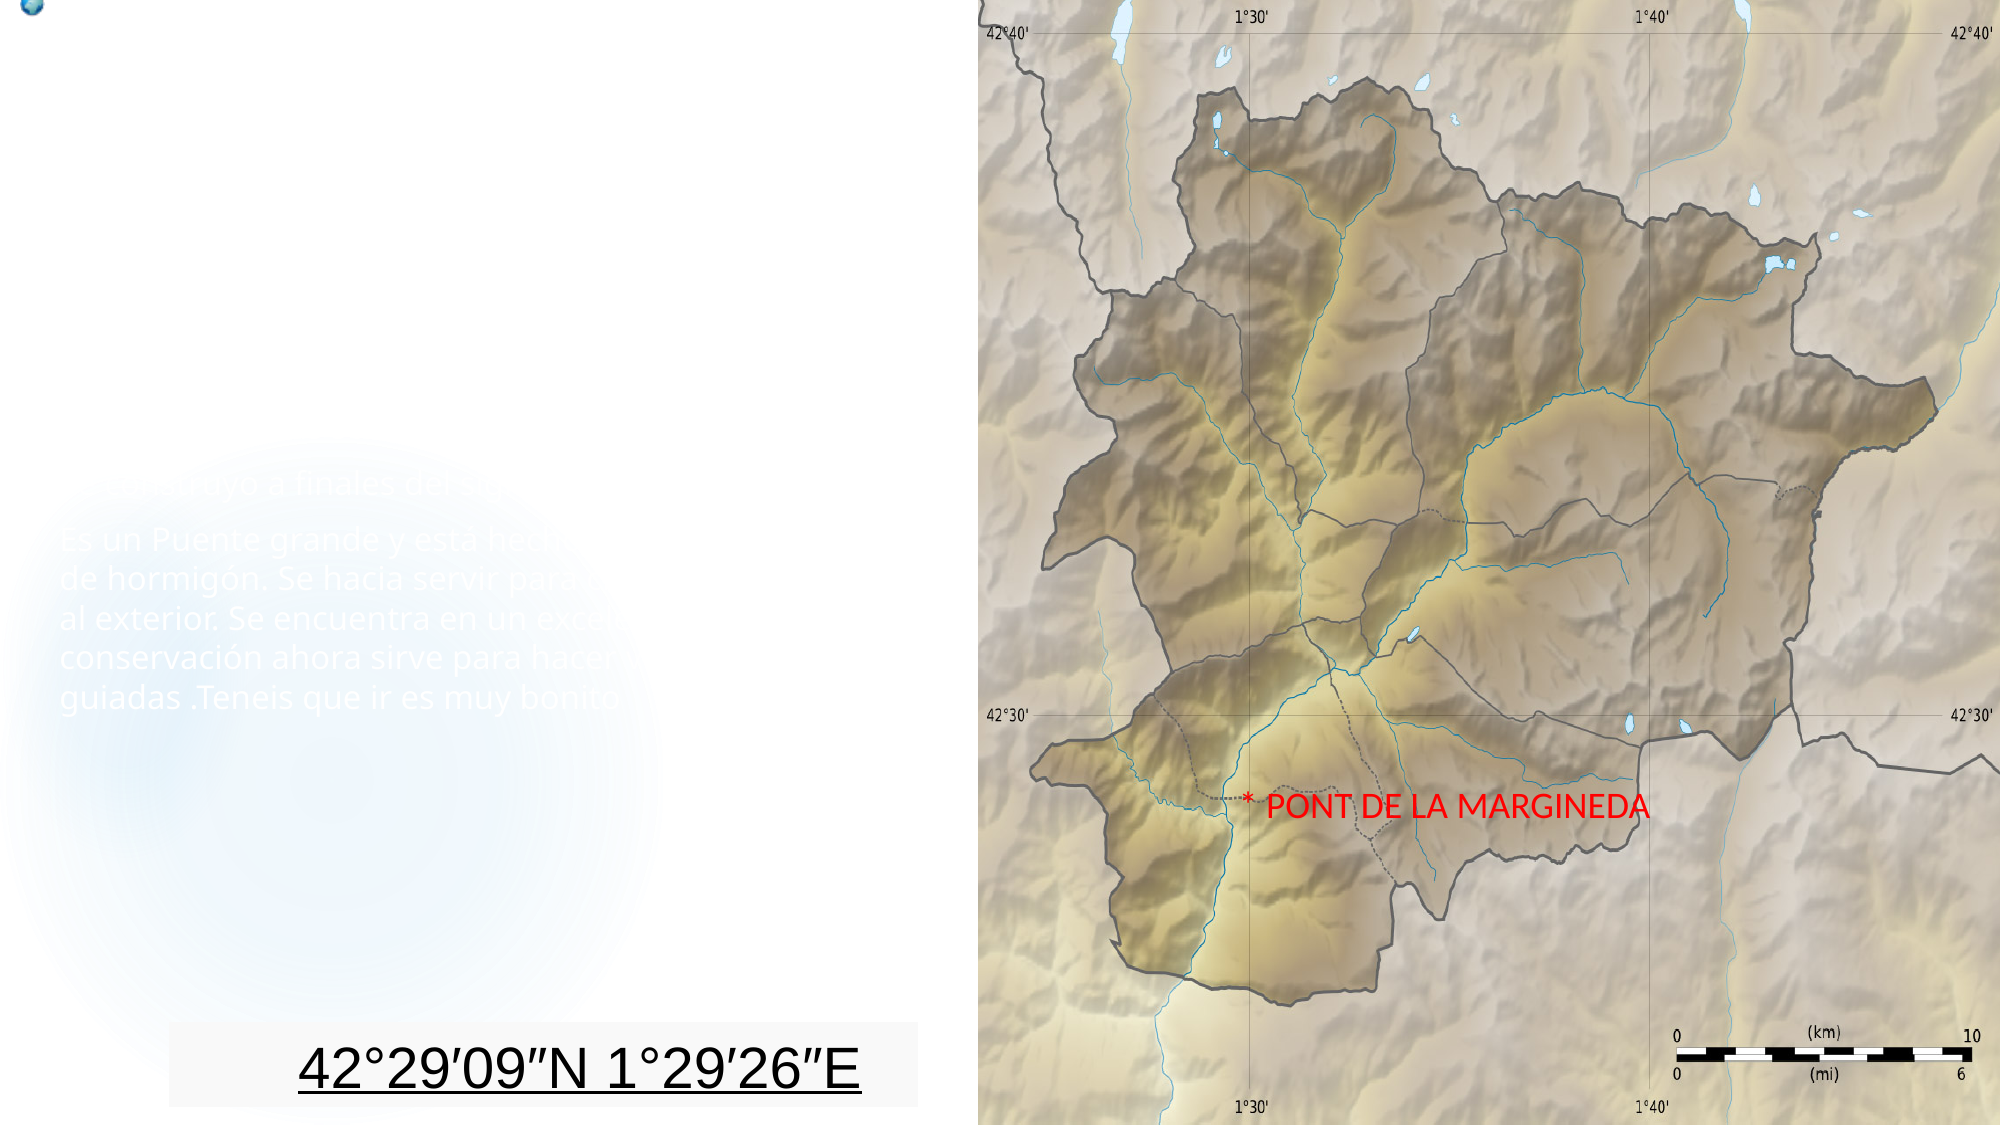

# Se encuentra situado en la zona de La Margineda en el Principado de Andorra.
Entre las poblaciónes de Sant Julià de Lòria y Andorra la Vella.
Sus coordenadas son estas de chulo. aqui abajo.
Se construyo a finales del siglo: XIV y XV.
Es un Puente grande y está hecho de piedras grandes de hormigón. Se hacia servir para cruzar de Andorra al exterior. Se encuentra en un excelente estado de conservación ahora sirve para hacer visitas guiadas .Teneis que ir es muy bonito
* PONT DE LA MARGINEDA
      42°29′09″N 1°29′26″E